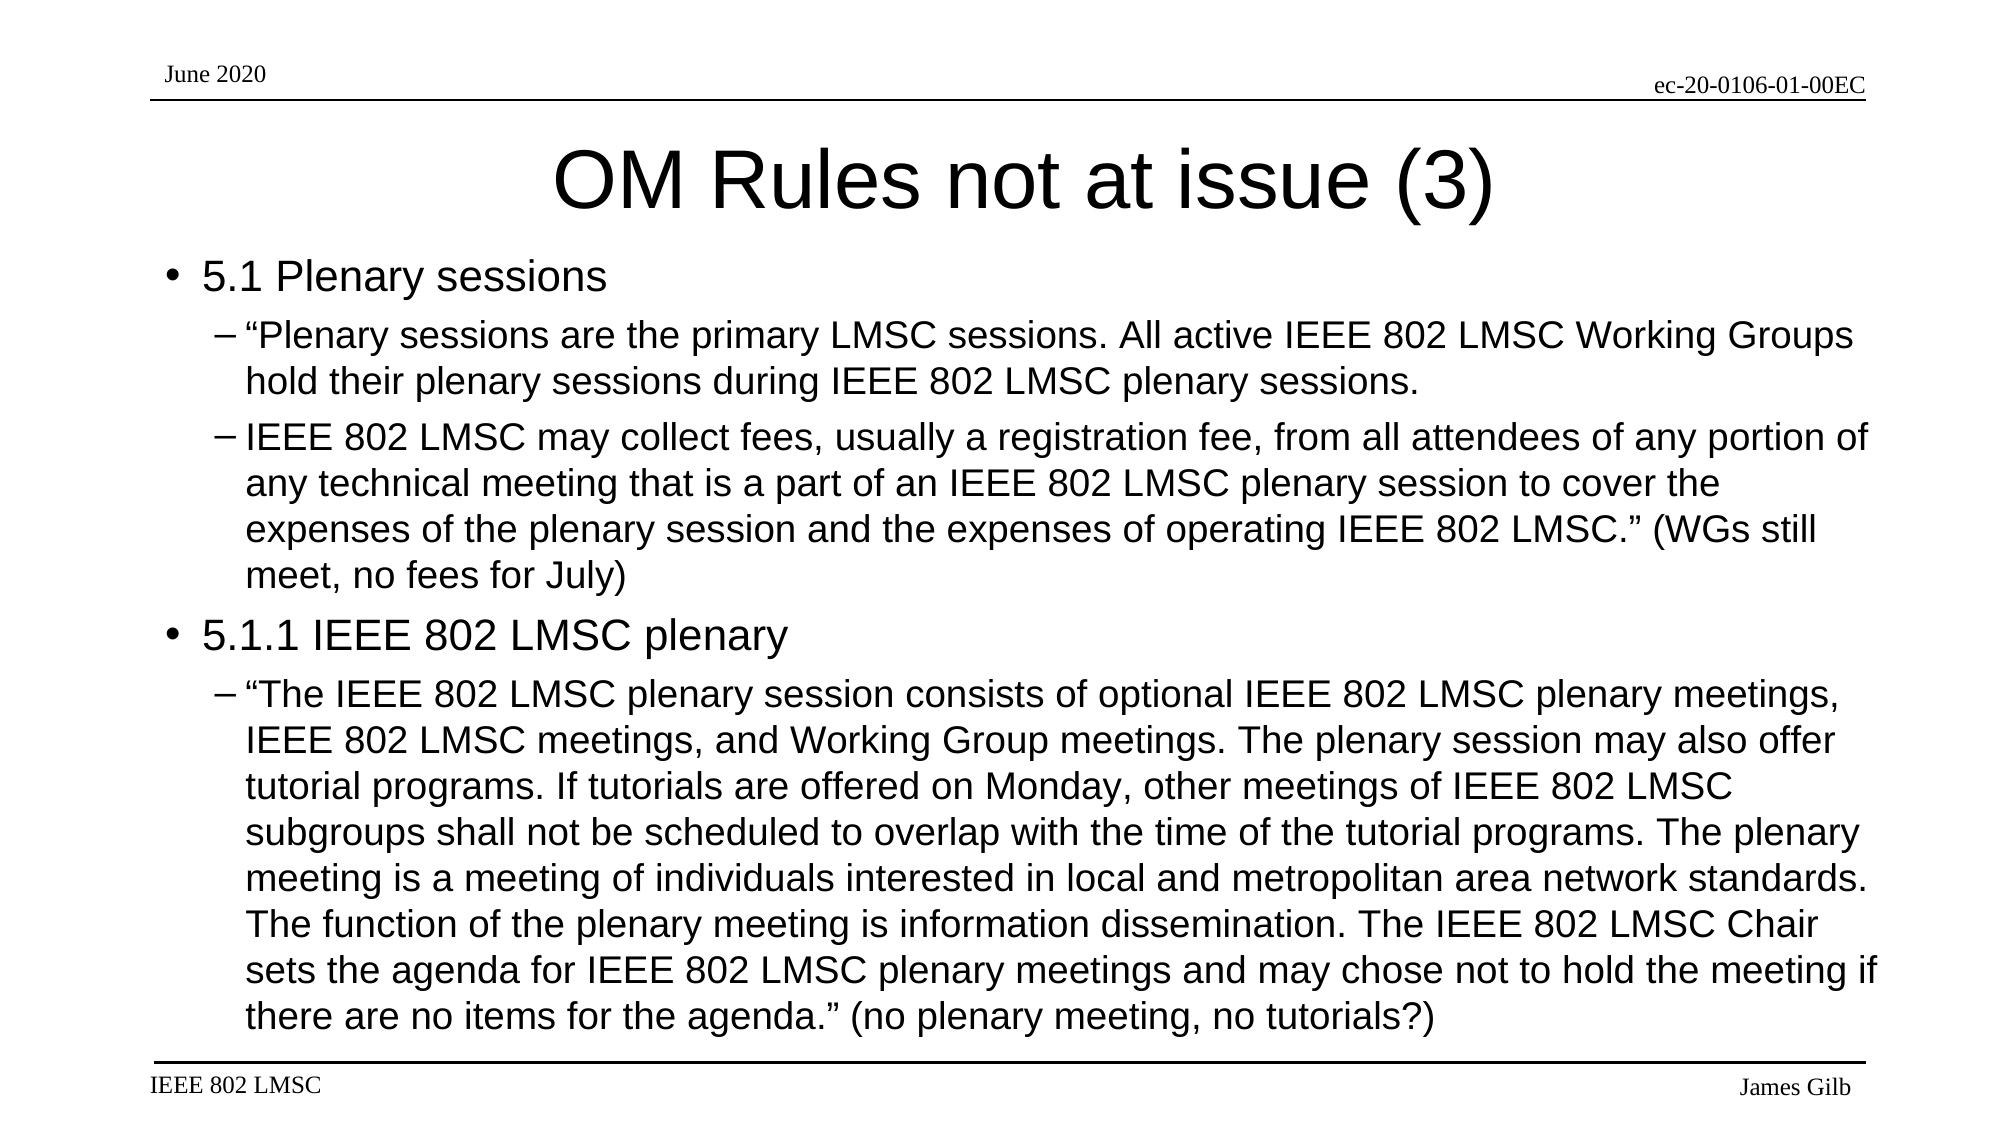

# OM Rules not at issue (3)
5.1 Plenary sessions
“Plenary sessions are the primary LMSC sessions. All active IEEE 802 LMSC Working Groups hold their plenary sessions during IEEE 802 LMSC plenary sessions.
IEEE 802 LMSC may collect fees, usually a registration fee, from all attendees of any portion of any technical meeting that is a part of an IEEE 802 LMSC plenary session to cover the expenses of the plenary session and the expenses of operating IEEE 802 LMSC.” (WGs still meet, no fees for July)
5.1.1 IEEE 802 LMSC plenary
“The IEEE 802 LMSC plenary session consists of optional IEEE 802 LMSC plenary meetings, IEEE 802 LMSC meetings, and Working Group meetings. The plenary session may also offer tutorial programs. If tutorials are offered on Monday, other meetings of IEEE 802 LMSC subgroups shall not be scheduled to overlap with the time of the tutorial programs. The plenary meeting is a meeting of individuals interested in local and metropolitan area network standards. The function of the plenary meeting is information dissemination. The IEEE 802 LMSC Chair sets the agenda for IEEE 802 LMSC plenary meetings and may chose not to hold the meeting if there are no items for the agenda.” (no plenary meeting, no tutorials?)